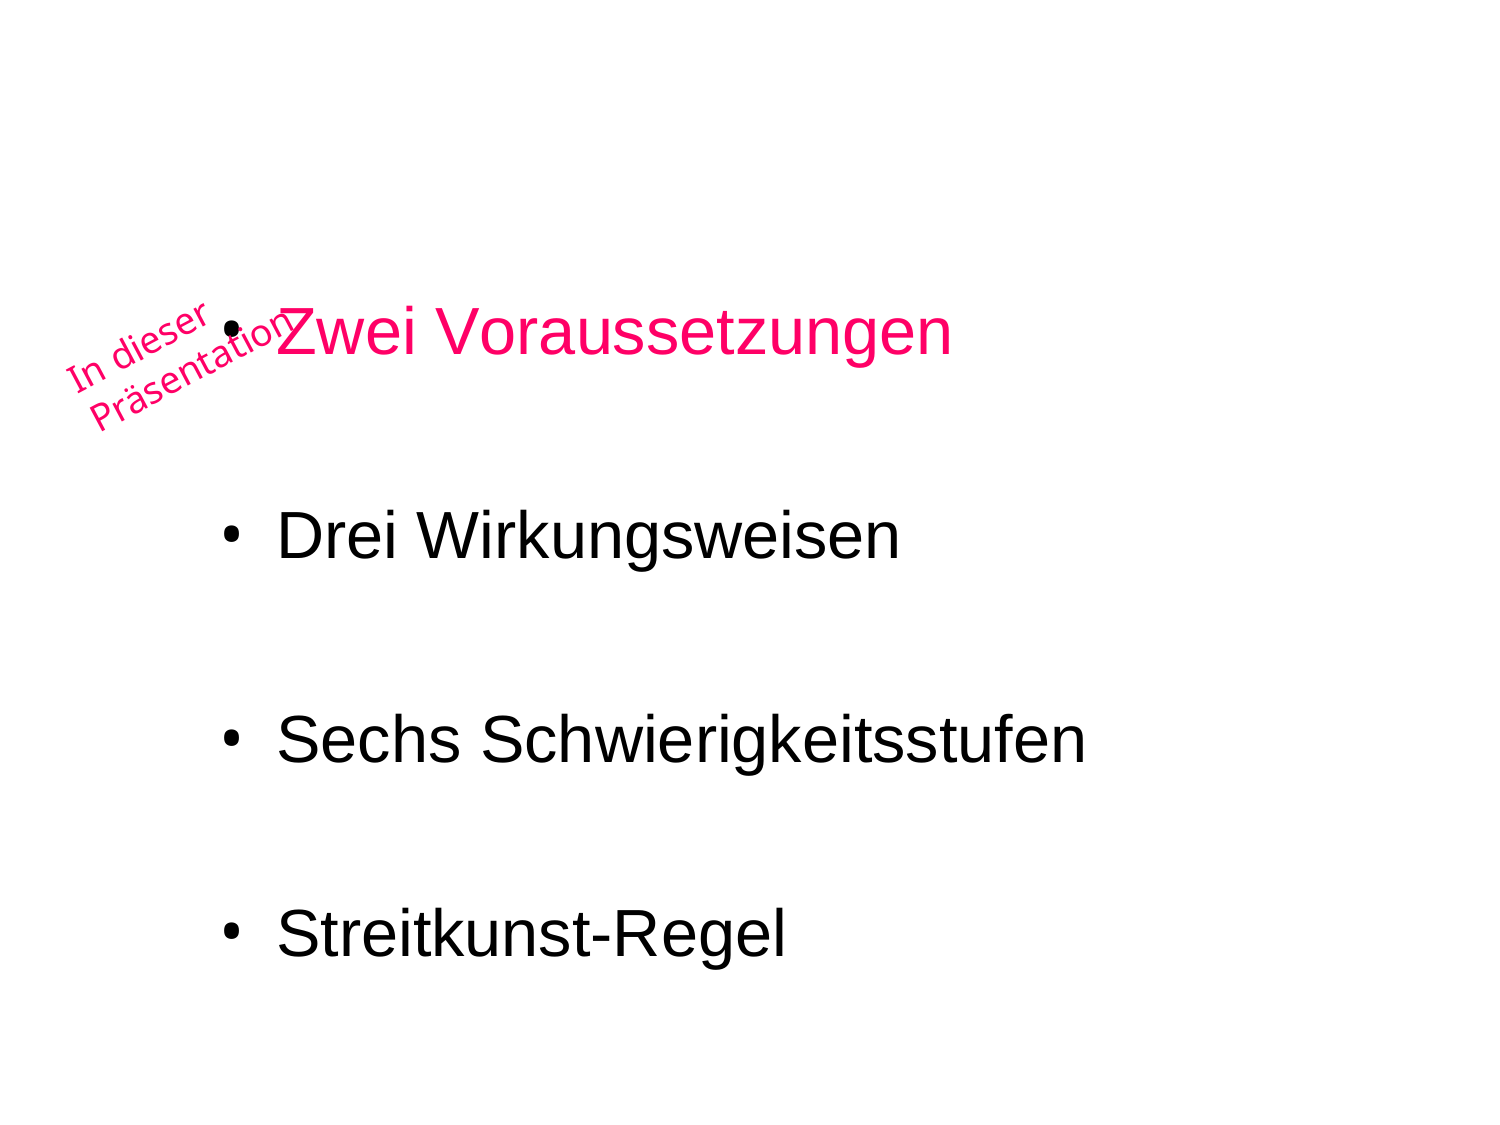

In dieser Präsentation
# Zwei Voraussetzungen
Drei Wirkungsweisen
Sechs Schwierigkeitsstufen
Streitkunst-Regel